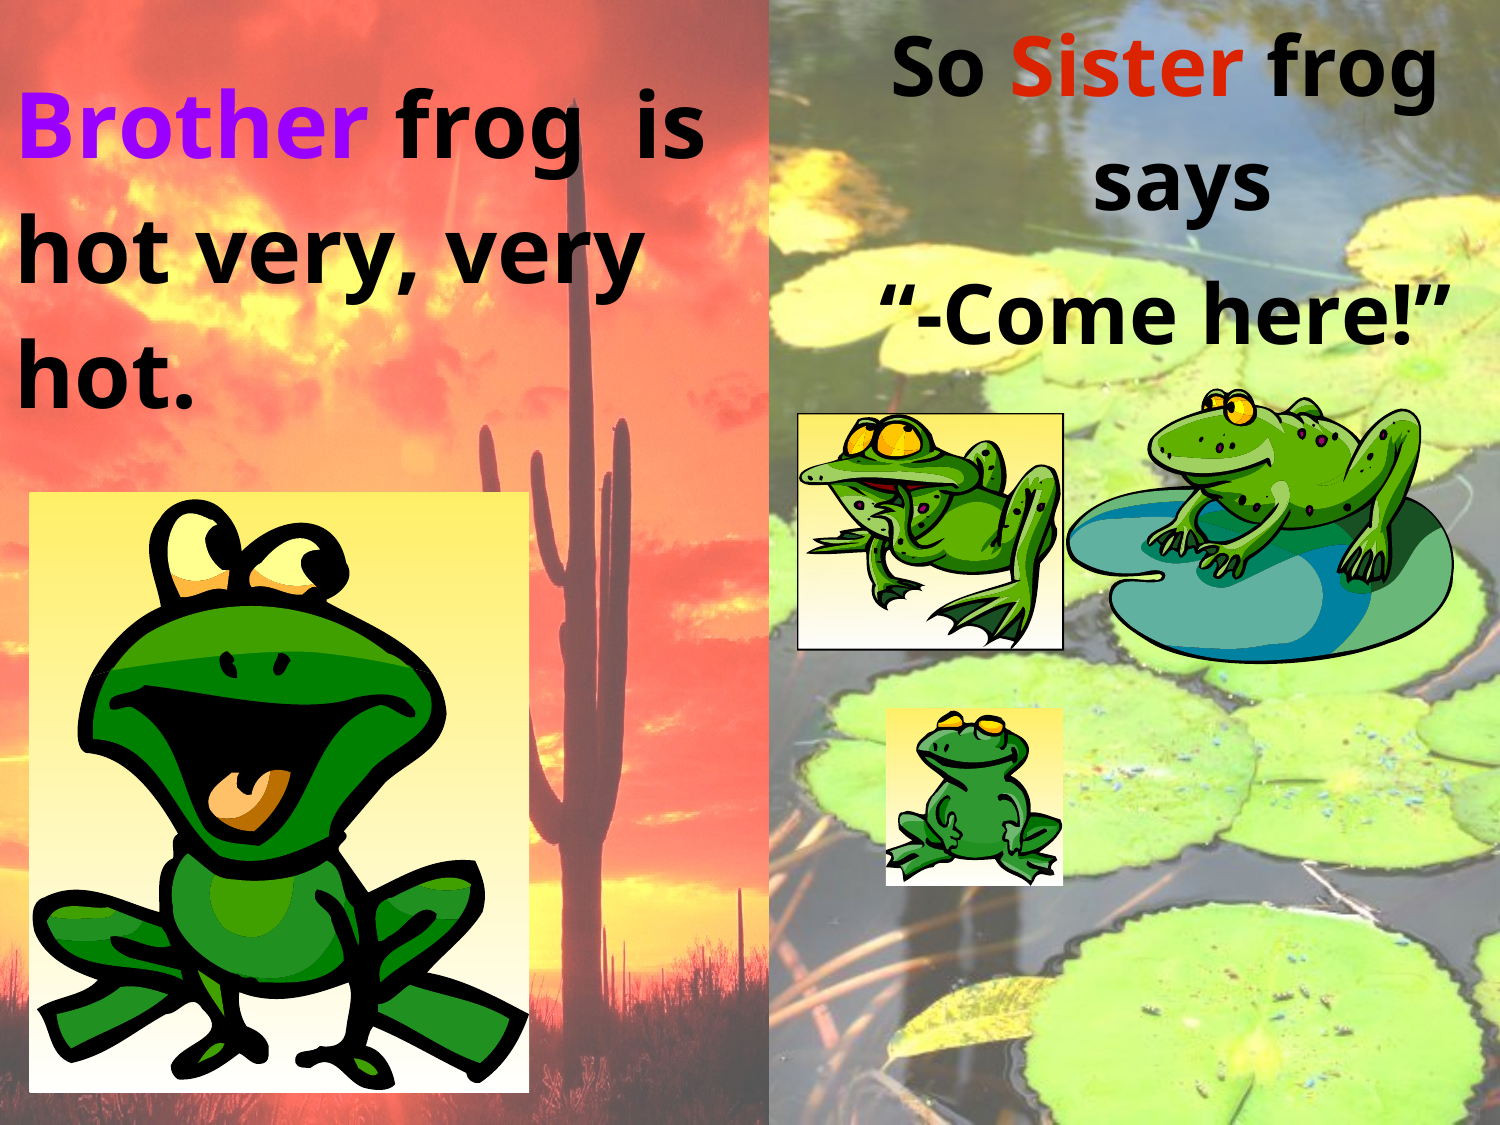

So Sister frog says
“-Come here!”
# Brother frog is hot very, very hot.